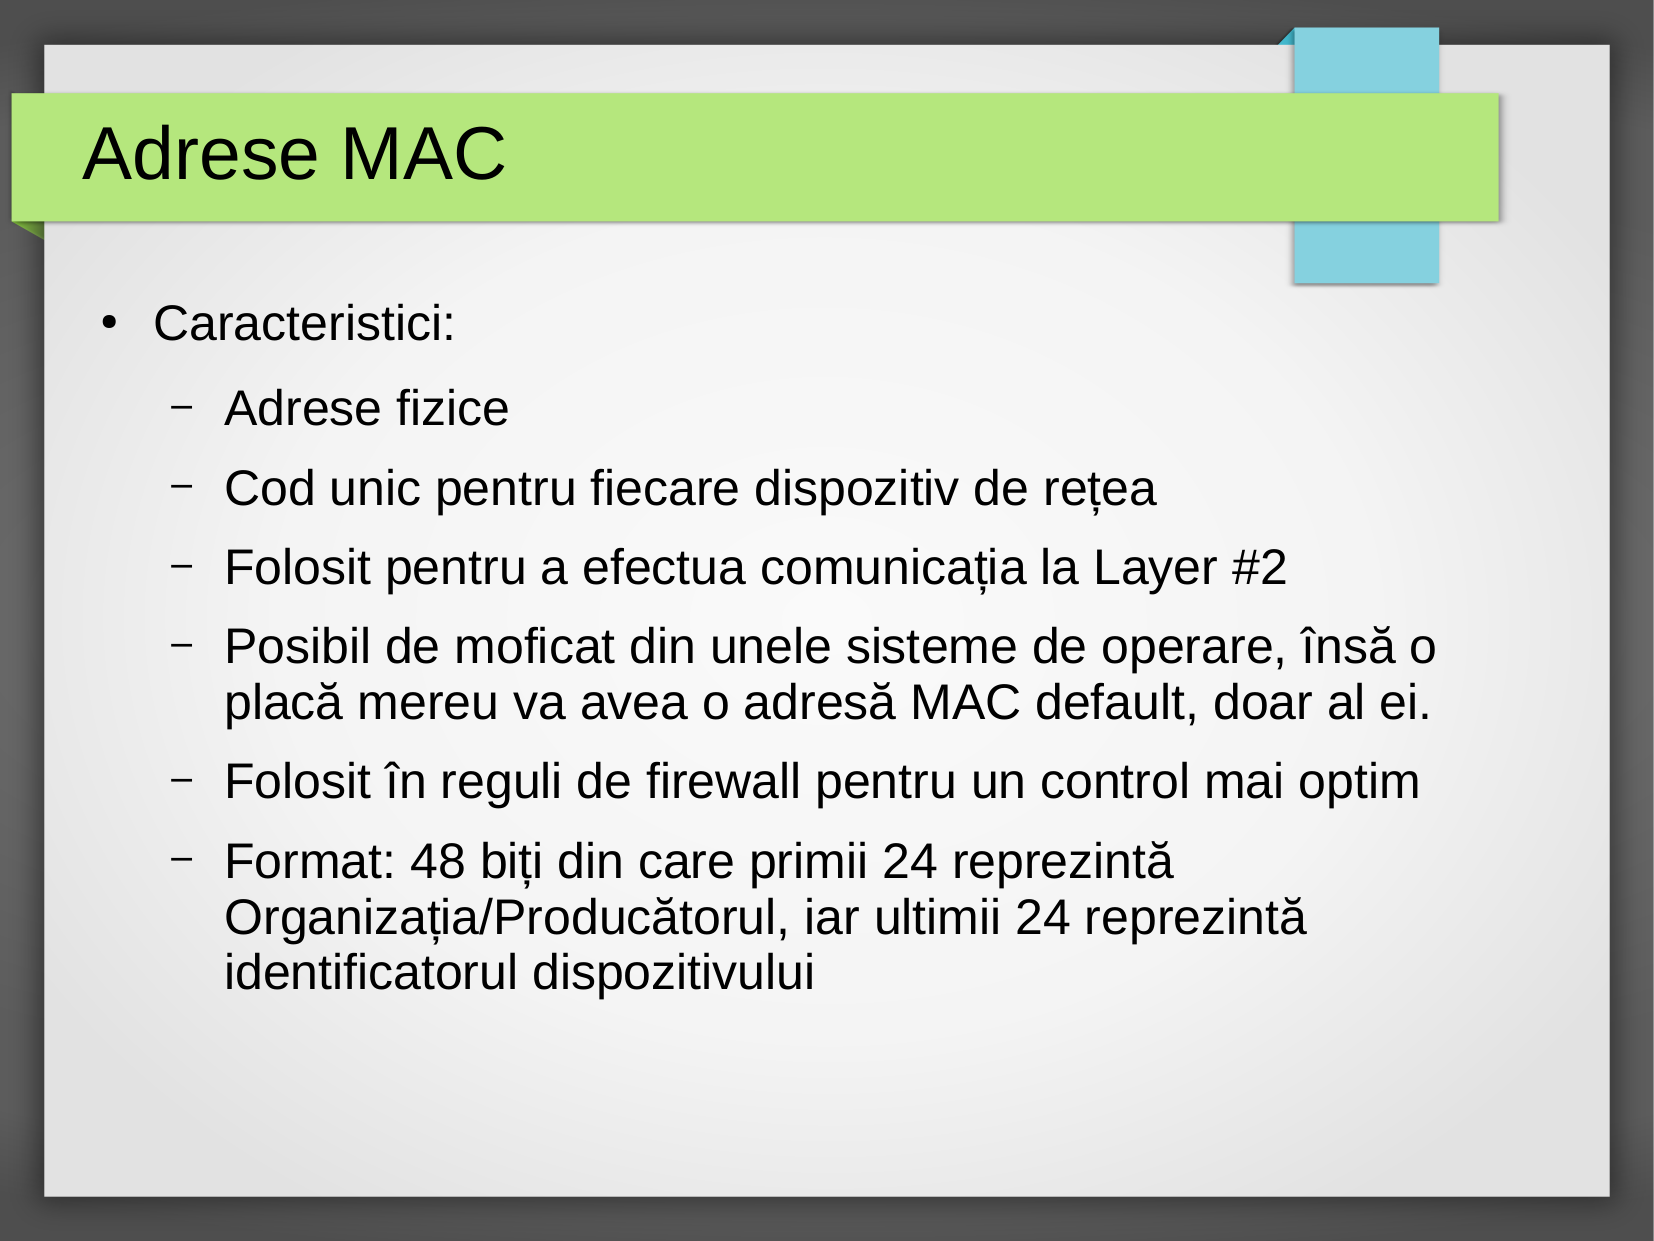

# Adrese MAC
Caracteristici:
Adrese fizice
Cod unic pentru fiecare dispozitiv de rețea
Folosit pentru a efectua comunicația la Layer #2
Posibil de moficat din unele sisteme de operare, însă o placă mereu va avea o adresă MAC default, doar al ei.
Folosit în reguli de firewall pentru un control mai optim
Format: 48 biți din care primii 24 reprezintă Organizația/Producătorul, iar ultimii 24 reprezintă identificatorul dispozitivului